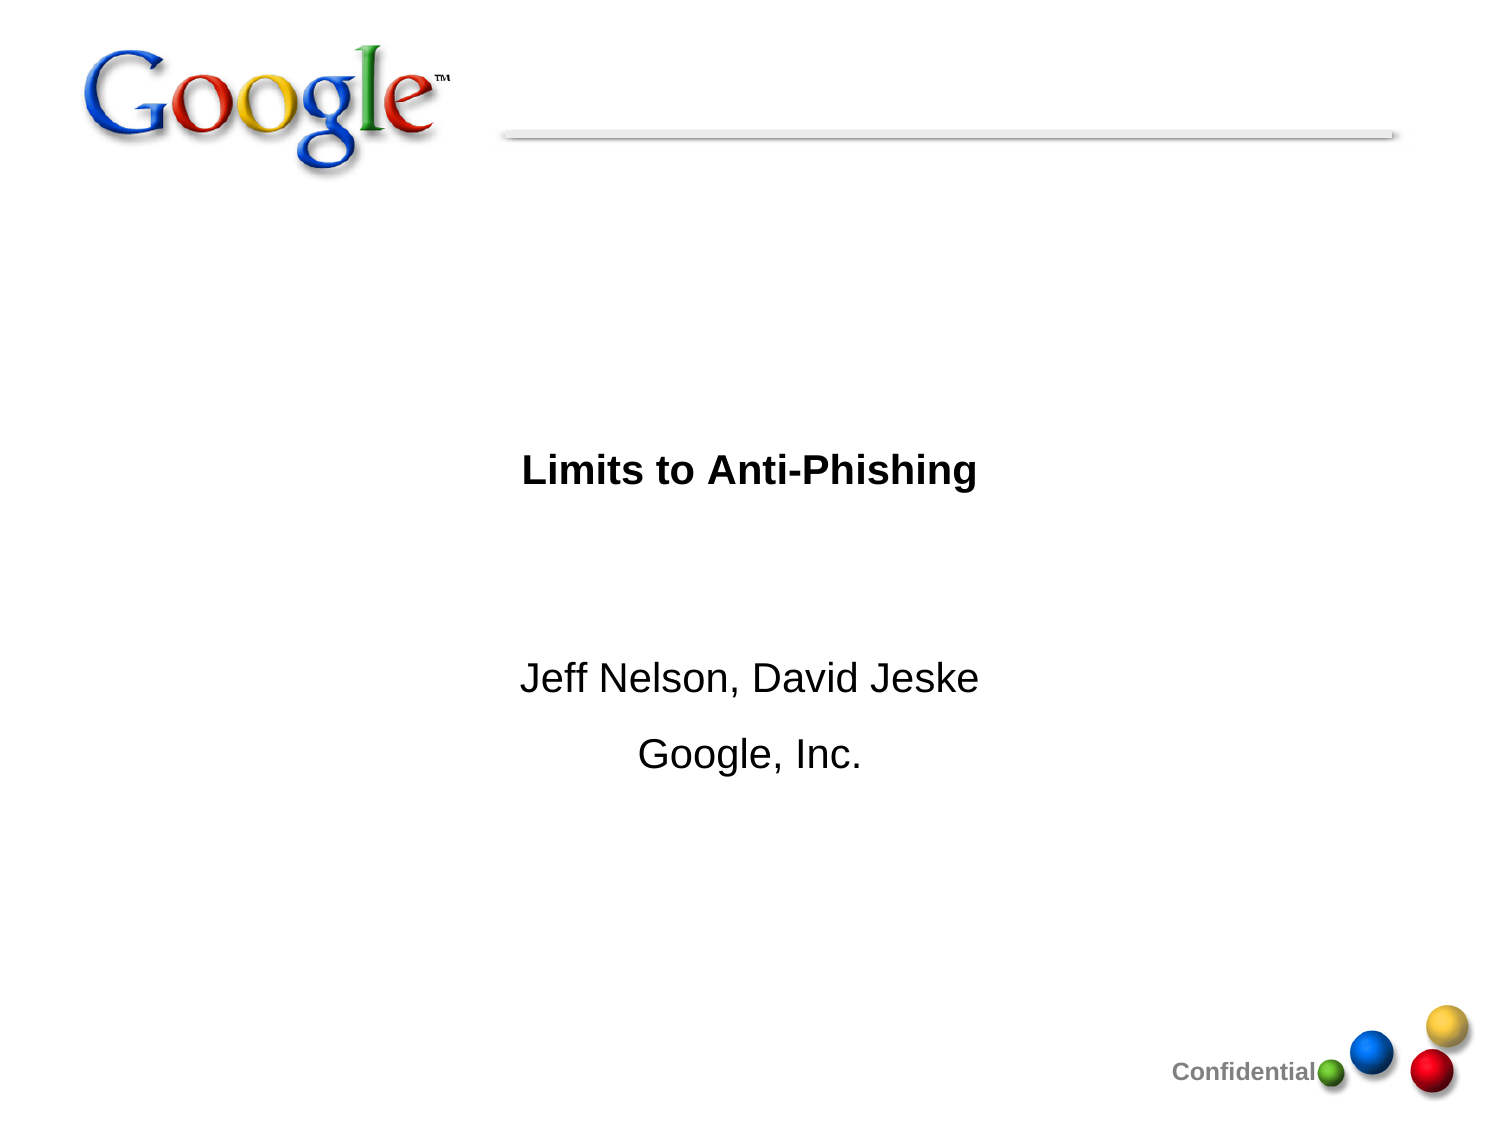

# Limits to Anti-Phishing
Jeff Nelson, David Jeske
Google, Inc.